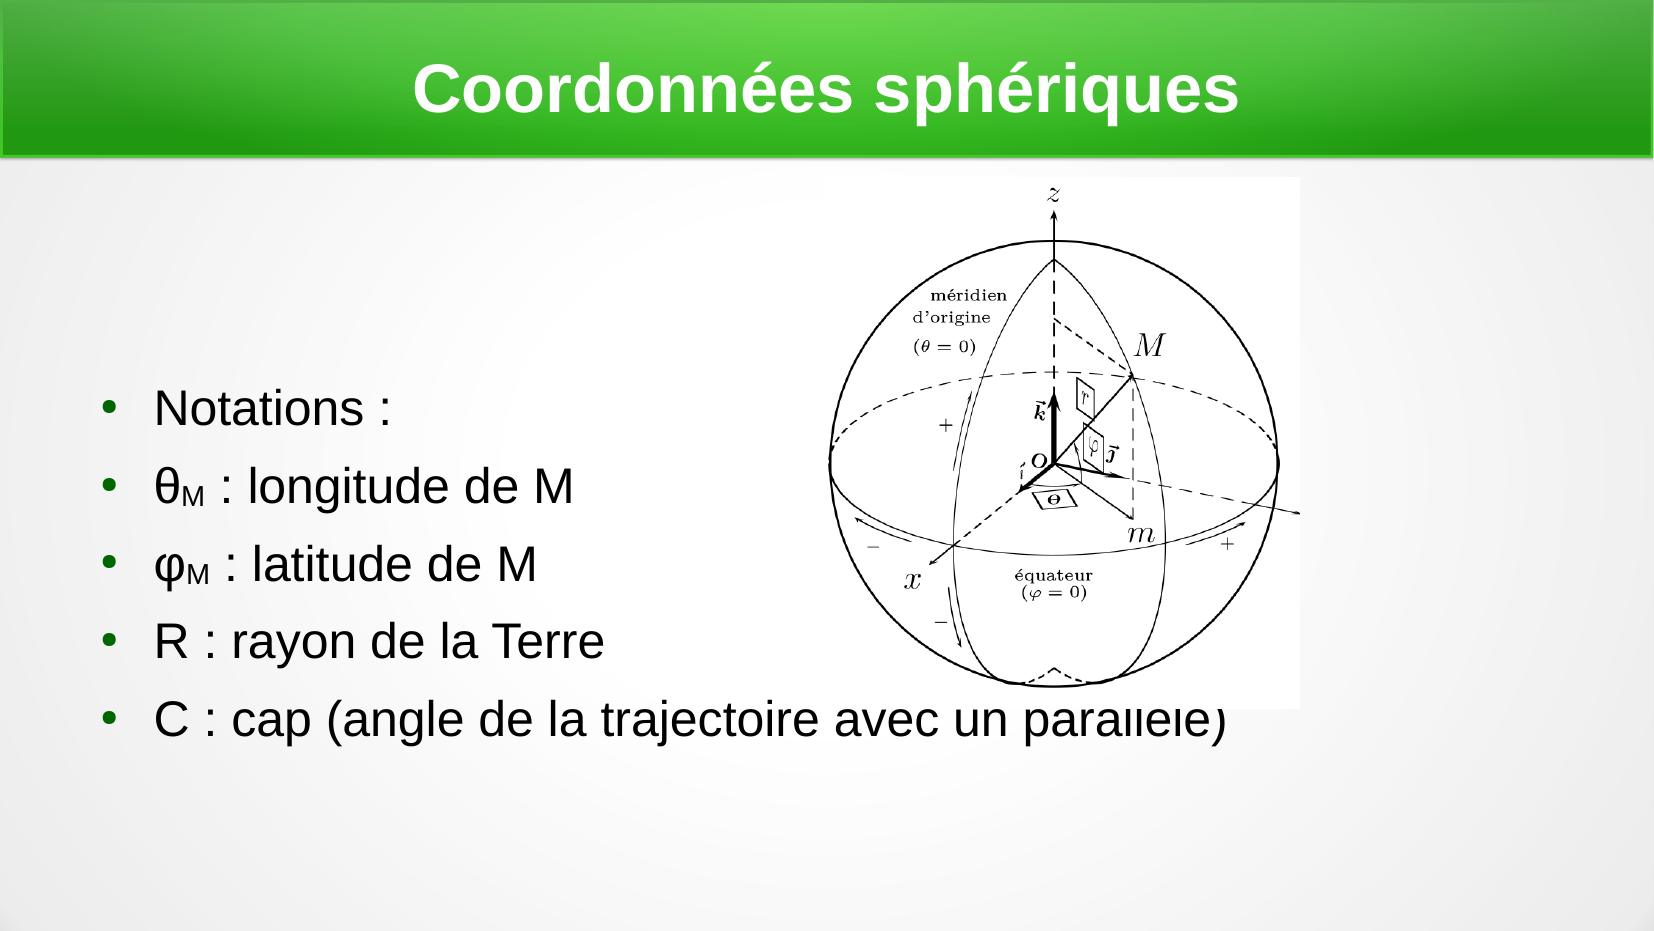

# Coordonnées sphériques
Notations :
θM : longitude de M
φM : latitude de M
R : rayon de la Terre
C : cap (angle de la trajectoire avec un parallèle)